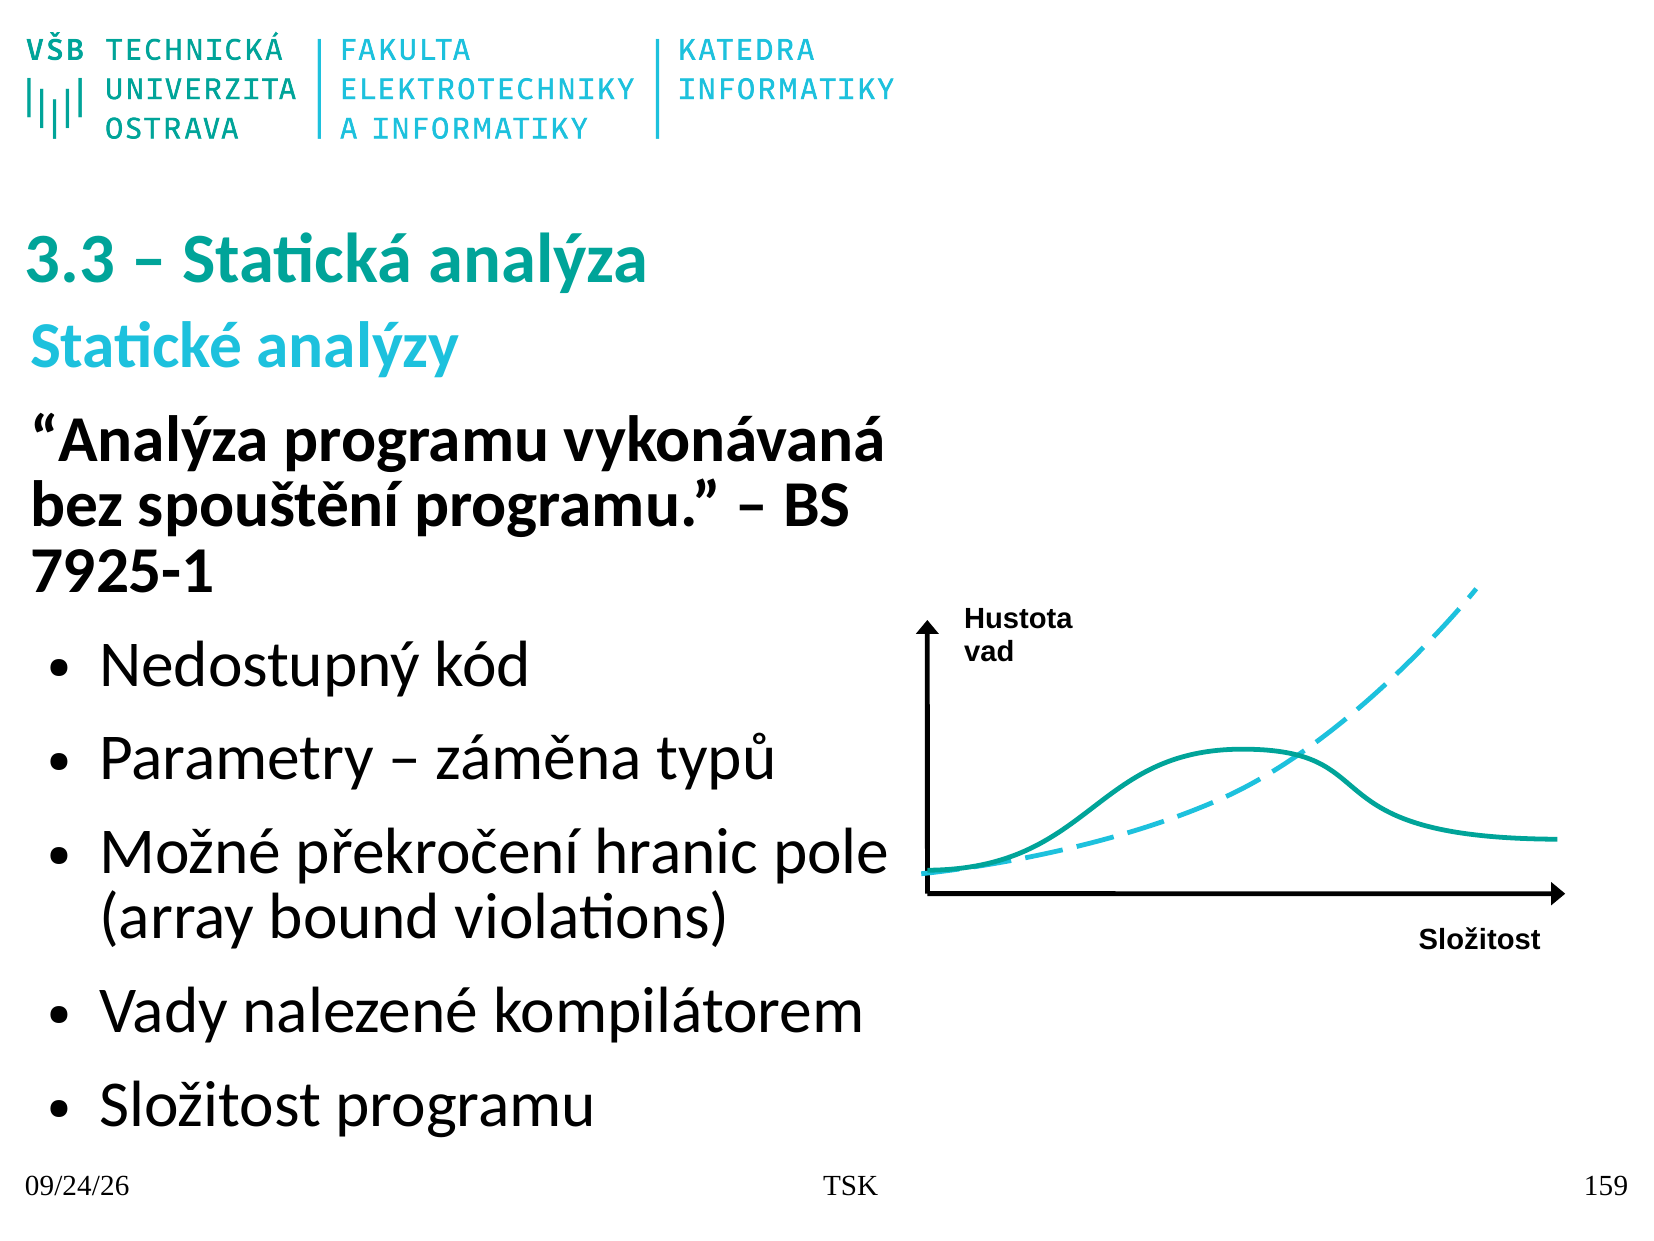

# 3.3 – Statická analýza
Statické analýzy
“Analýza programu vykonávaná bez spouštění programu.” – BS 7925-1
Nedostupný kód
Parametry – záměna typů
Možné překročení hranic pole (array bound violations)
Vady nalezené kompilátorem
Složitost programu
Hustota
vad
Složitost
TSK
159